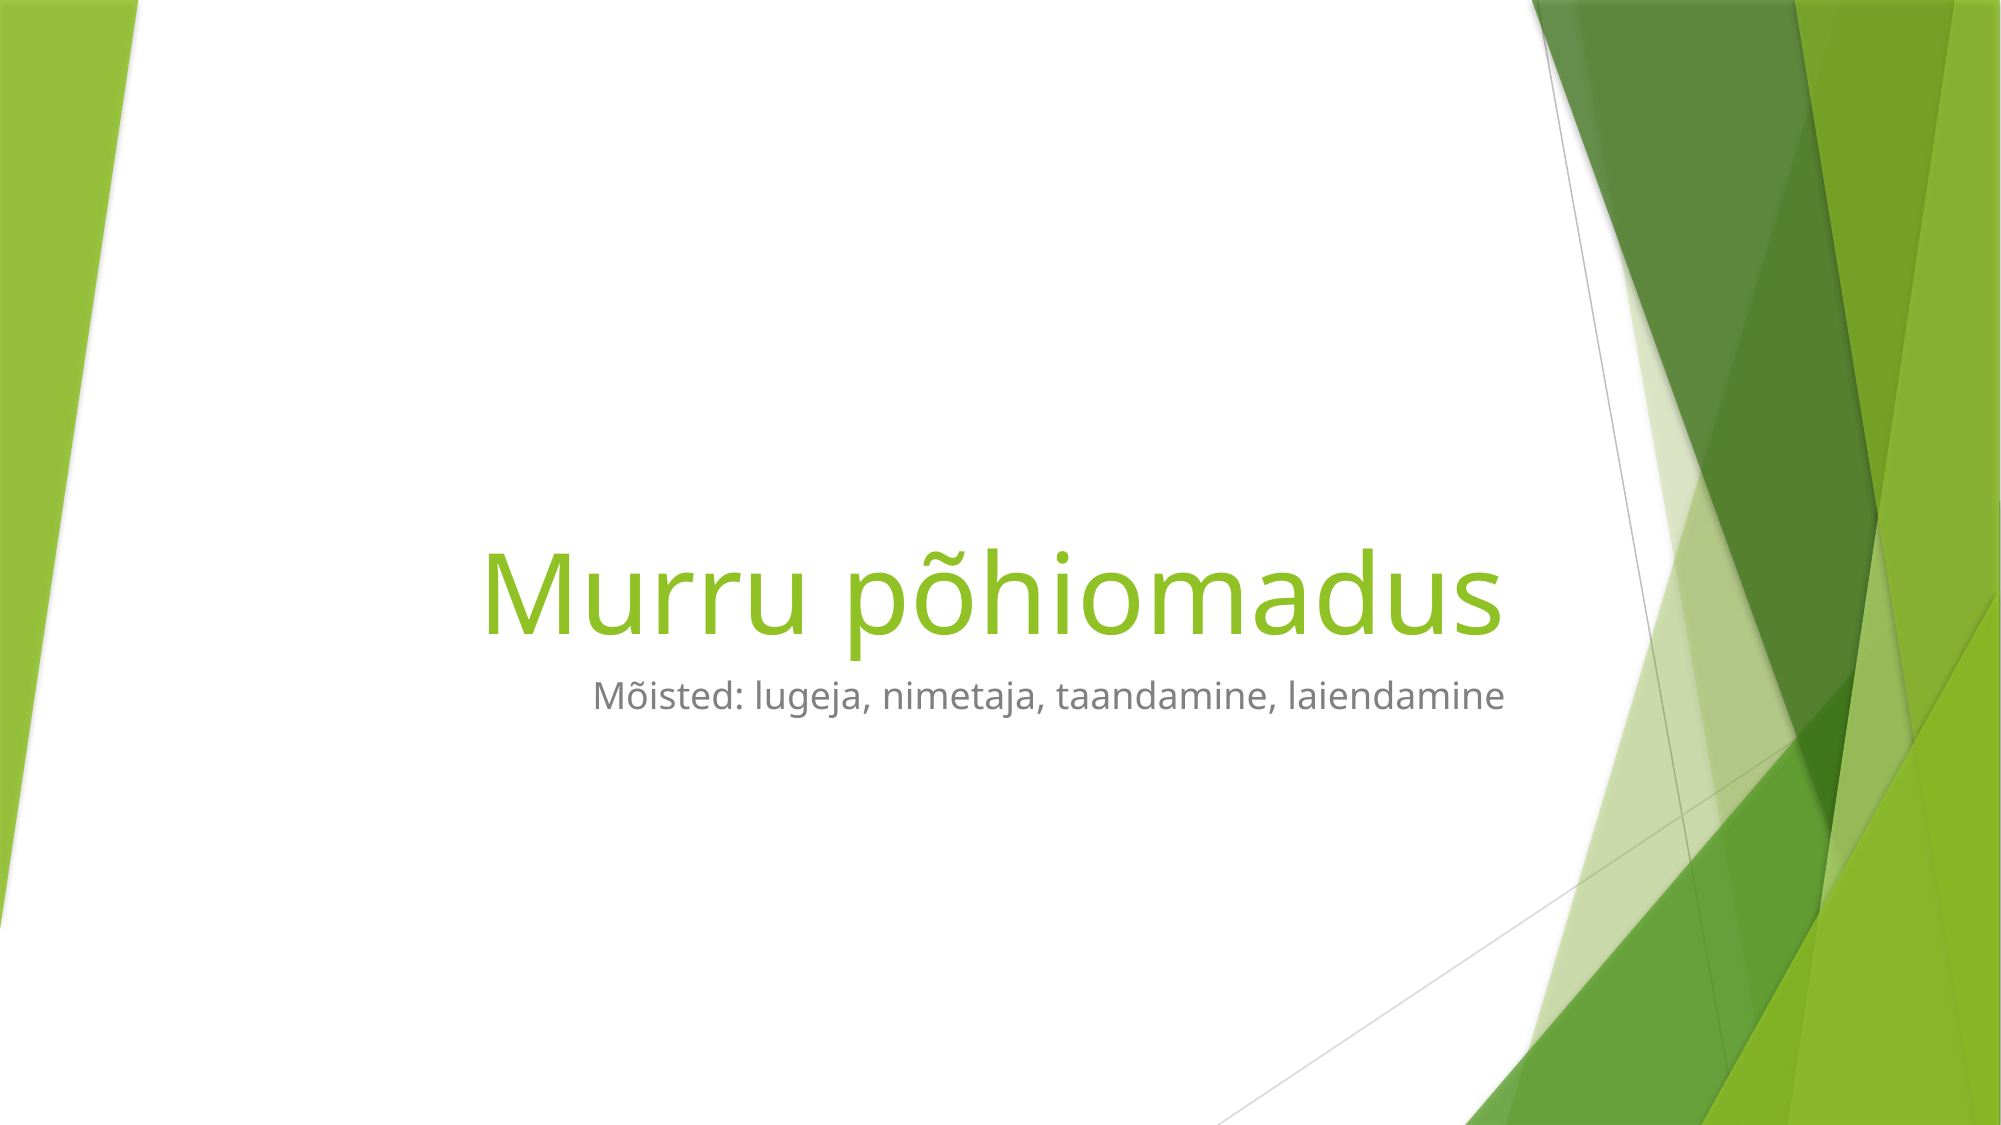

# Murru põhiomadus
Mõisted: lugeja, nimetaja, taandamine, laiendamine